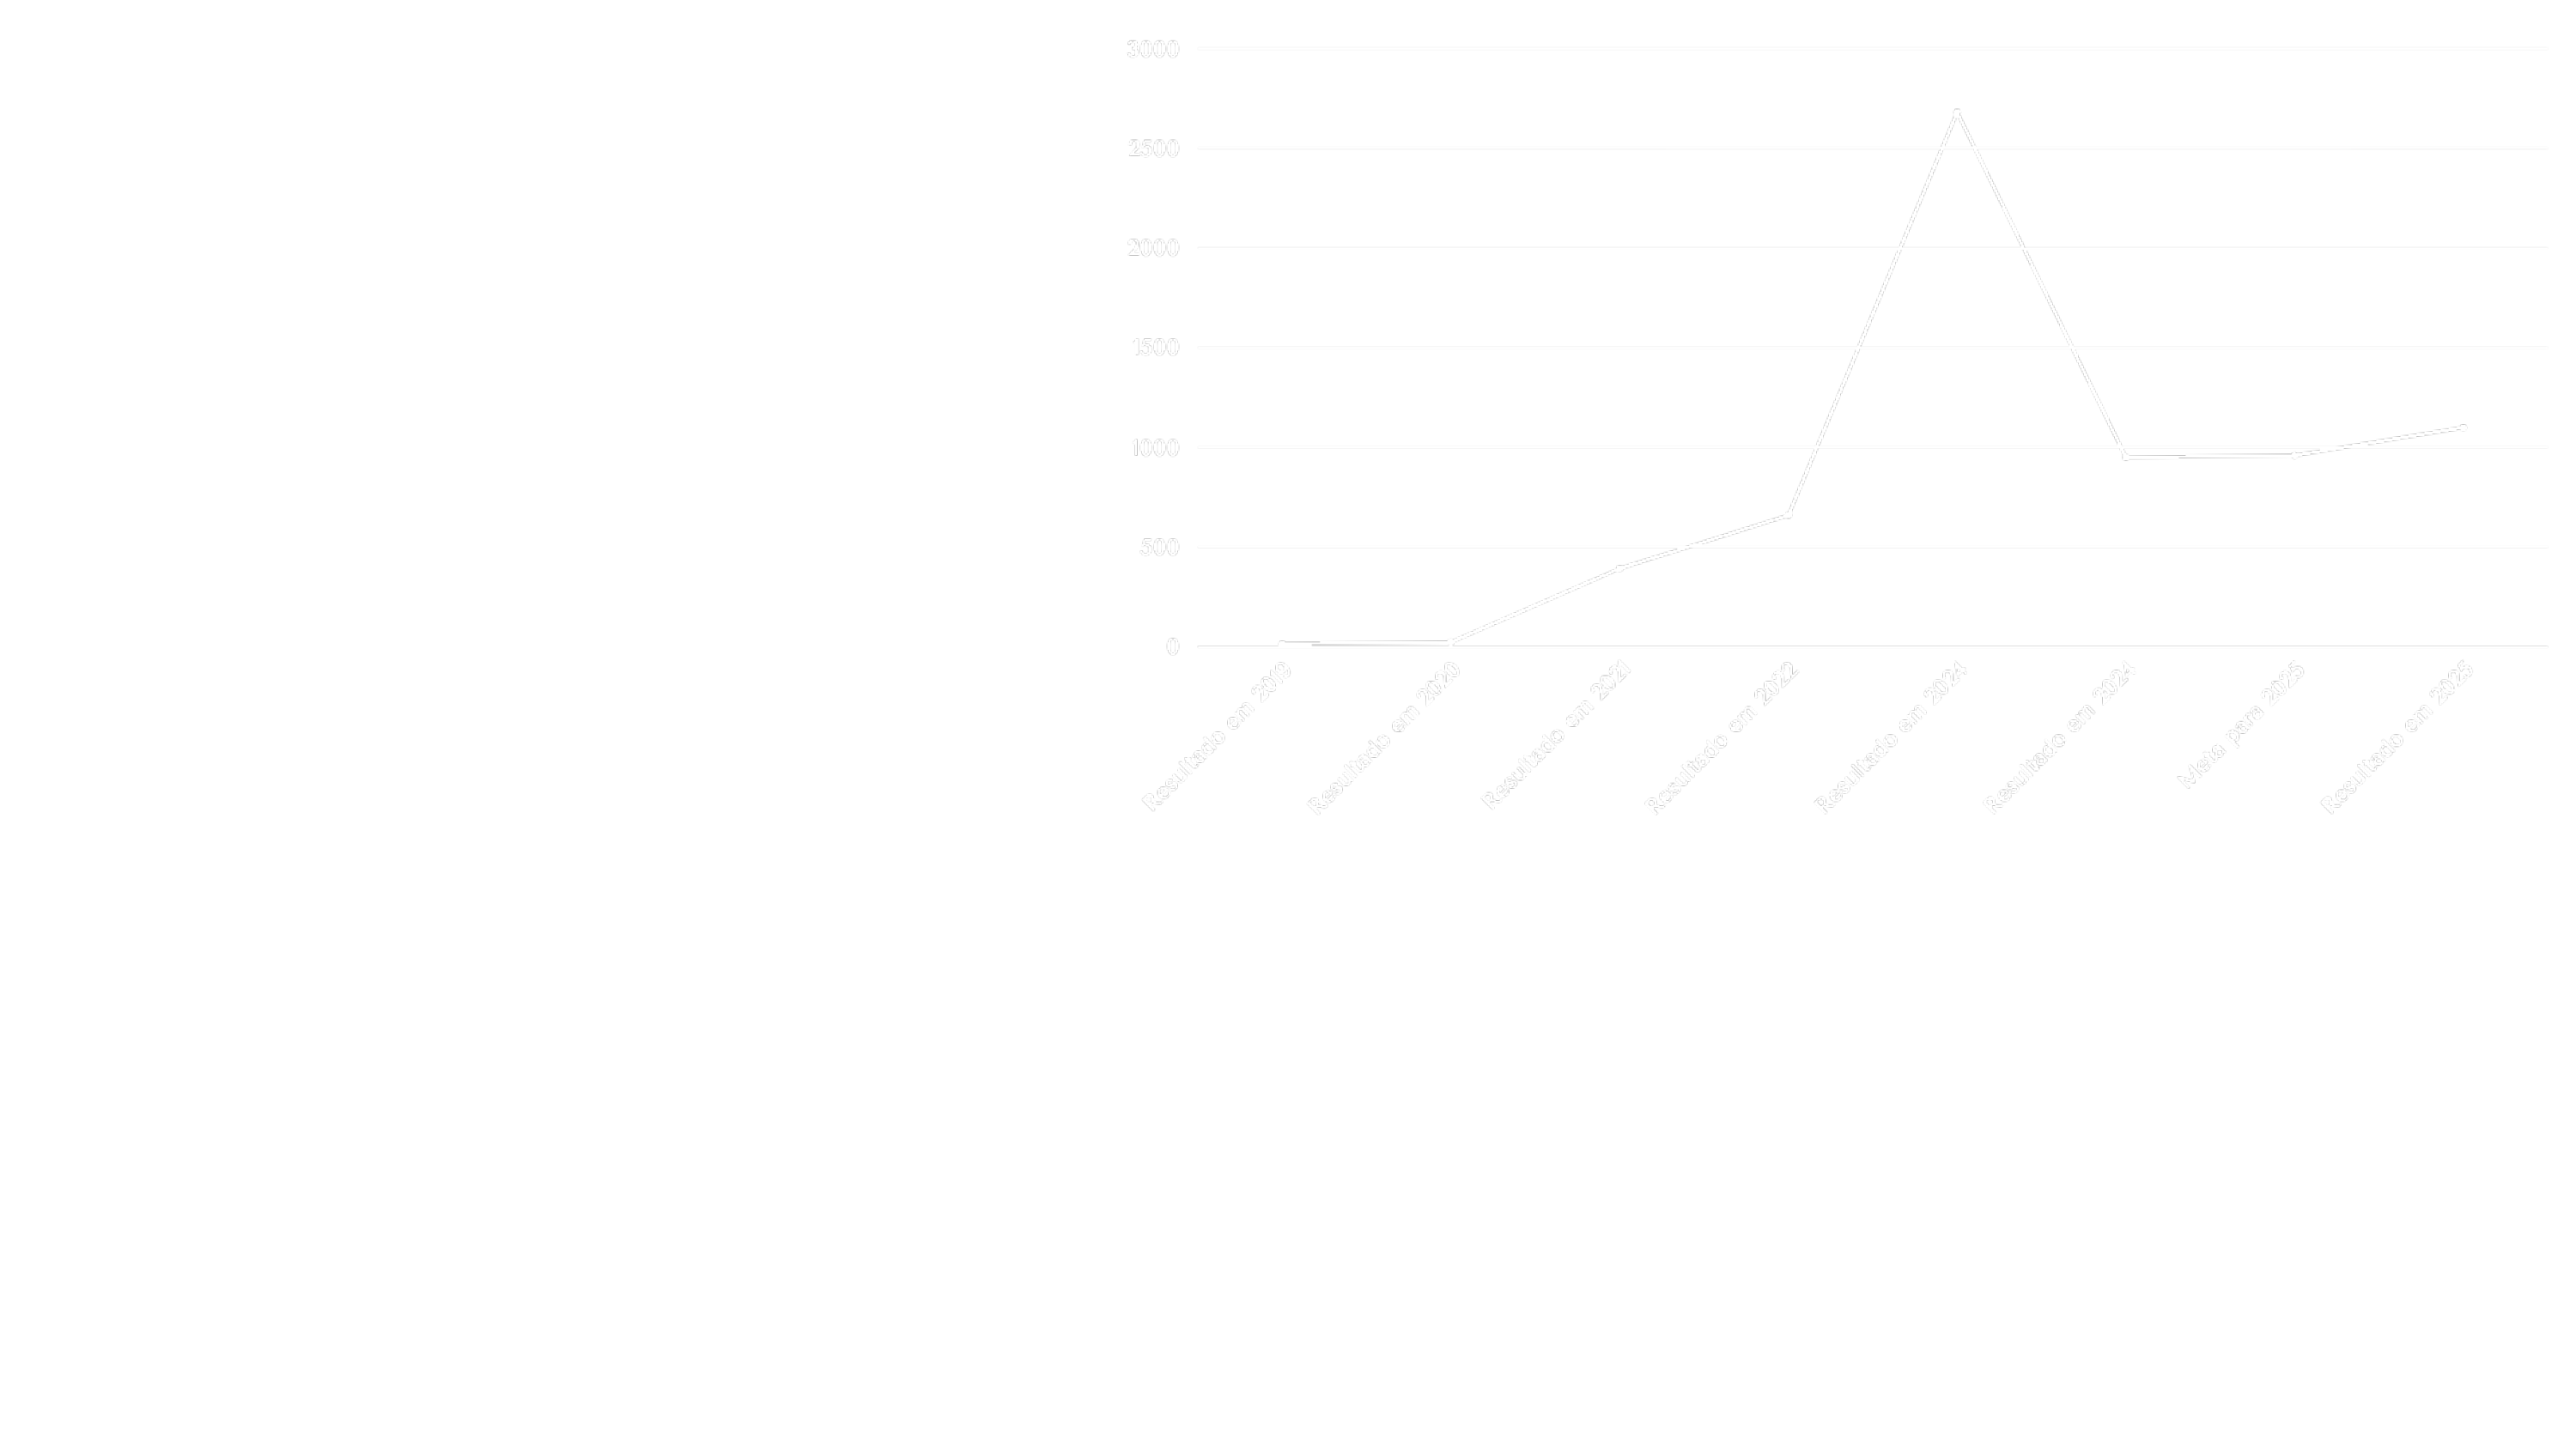

Indicador: Participações em Ações Solidárias – PAS
Unidade de medida: Número de participantes.
Definição da Meta Aumentar em 1% o índice de participação nas ações de QVT, considerando o ano anterior.
Resultado 2019 - 16
Resultado 2020 - 24
Resultado 2021 - 393
Resultado 2022 - 660
Resultado 2023 - 2681
Resultado em 2024 - 950
Meta para 2025 - 960
Resultado em 2025 - 1100